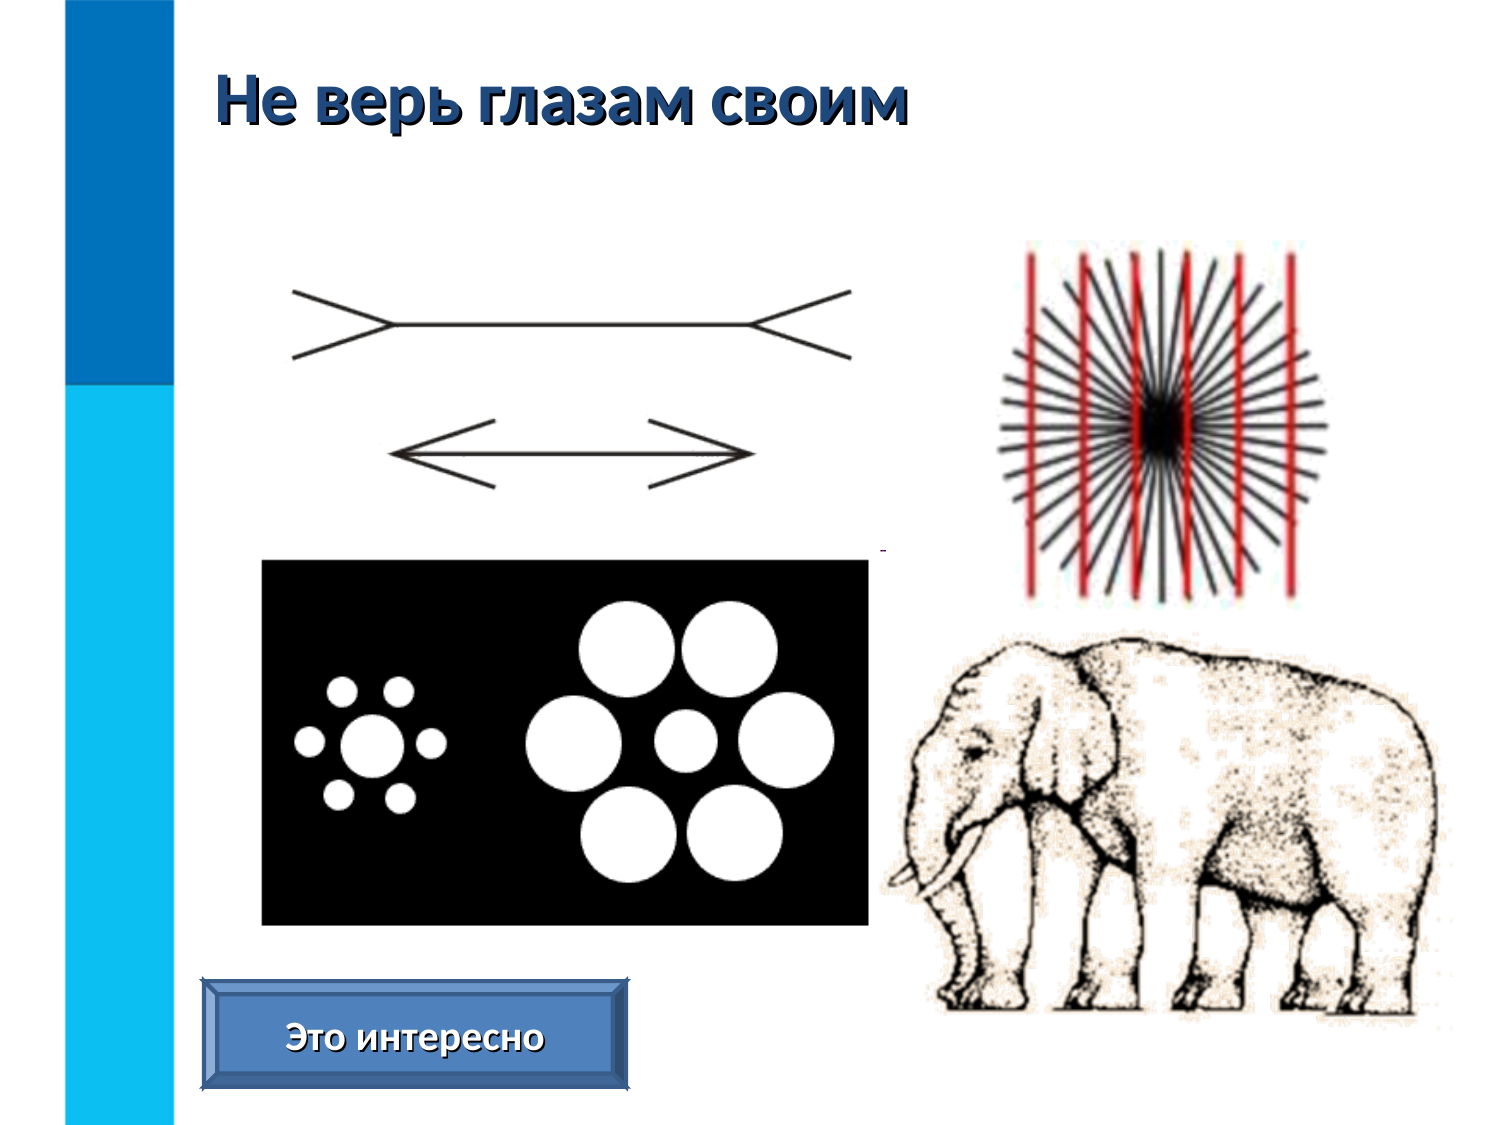

# Не верь глазам своим
Это интересно